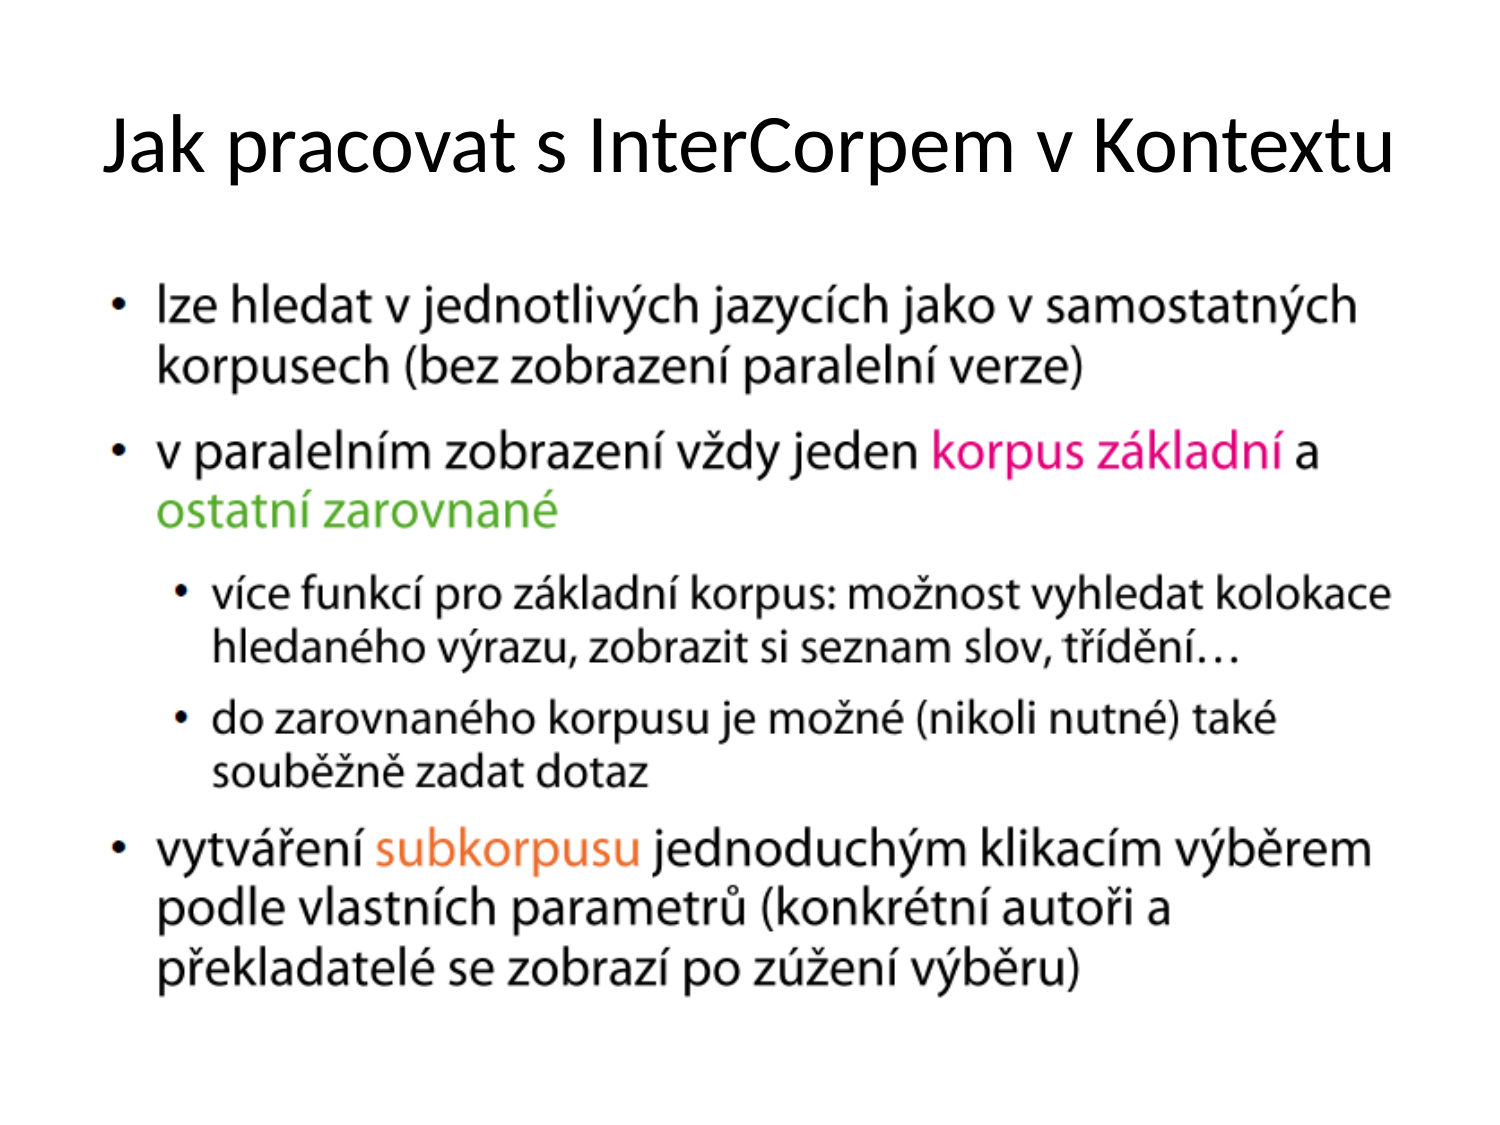

# Jak pracovat s InterCorpem v Kontextu